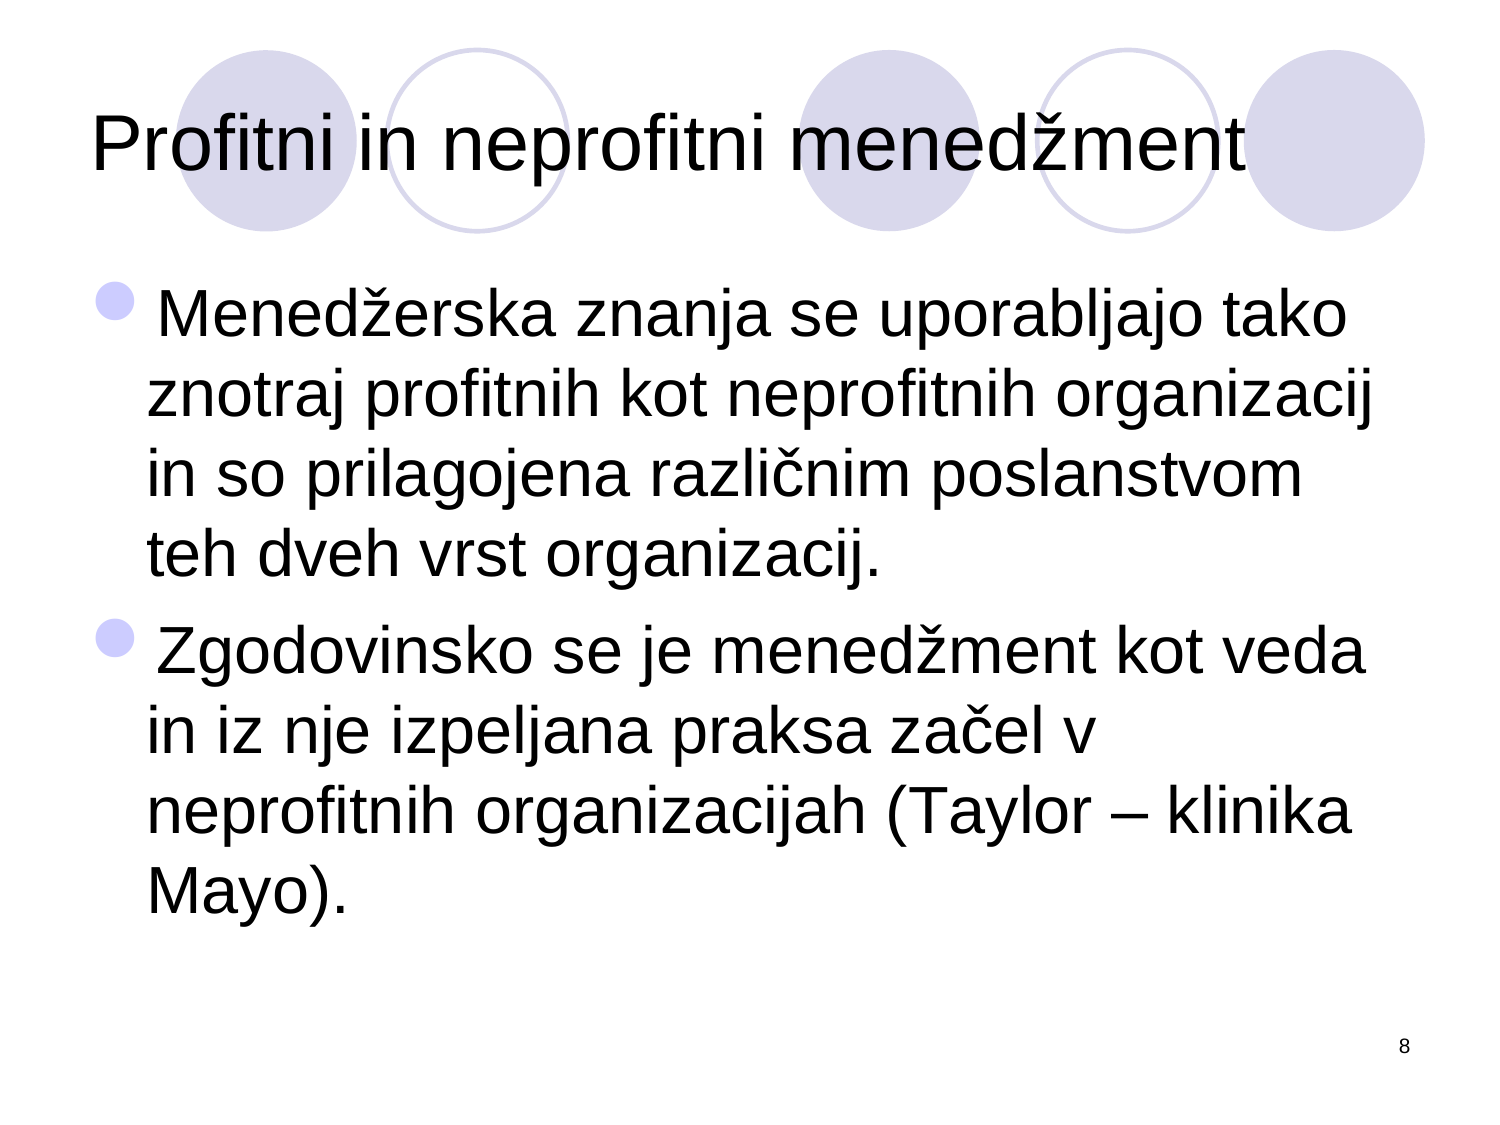

# Profitni in neprofitni menedžment
Menedžerska znanja se uporabljajo tako znotraj profitnih kot neprofitnih organizacij in so prilagojena različnim poslanstvom teh dveh vrst organizacij.
Zgodovinsko se je menedžment kot veda in iz nje izpeljana praksa začel v neprofitnih organizacijah (Taylor – klinika Mayo).